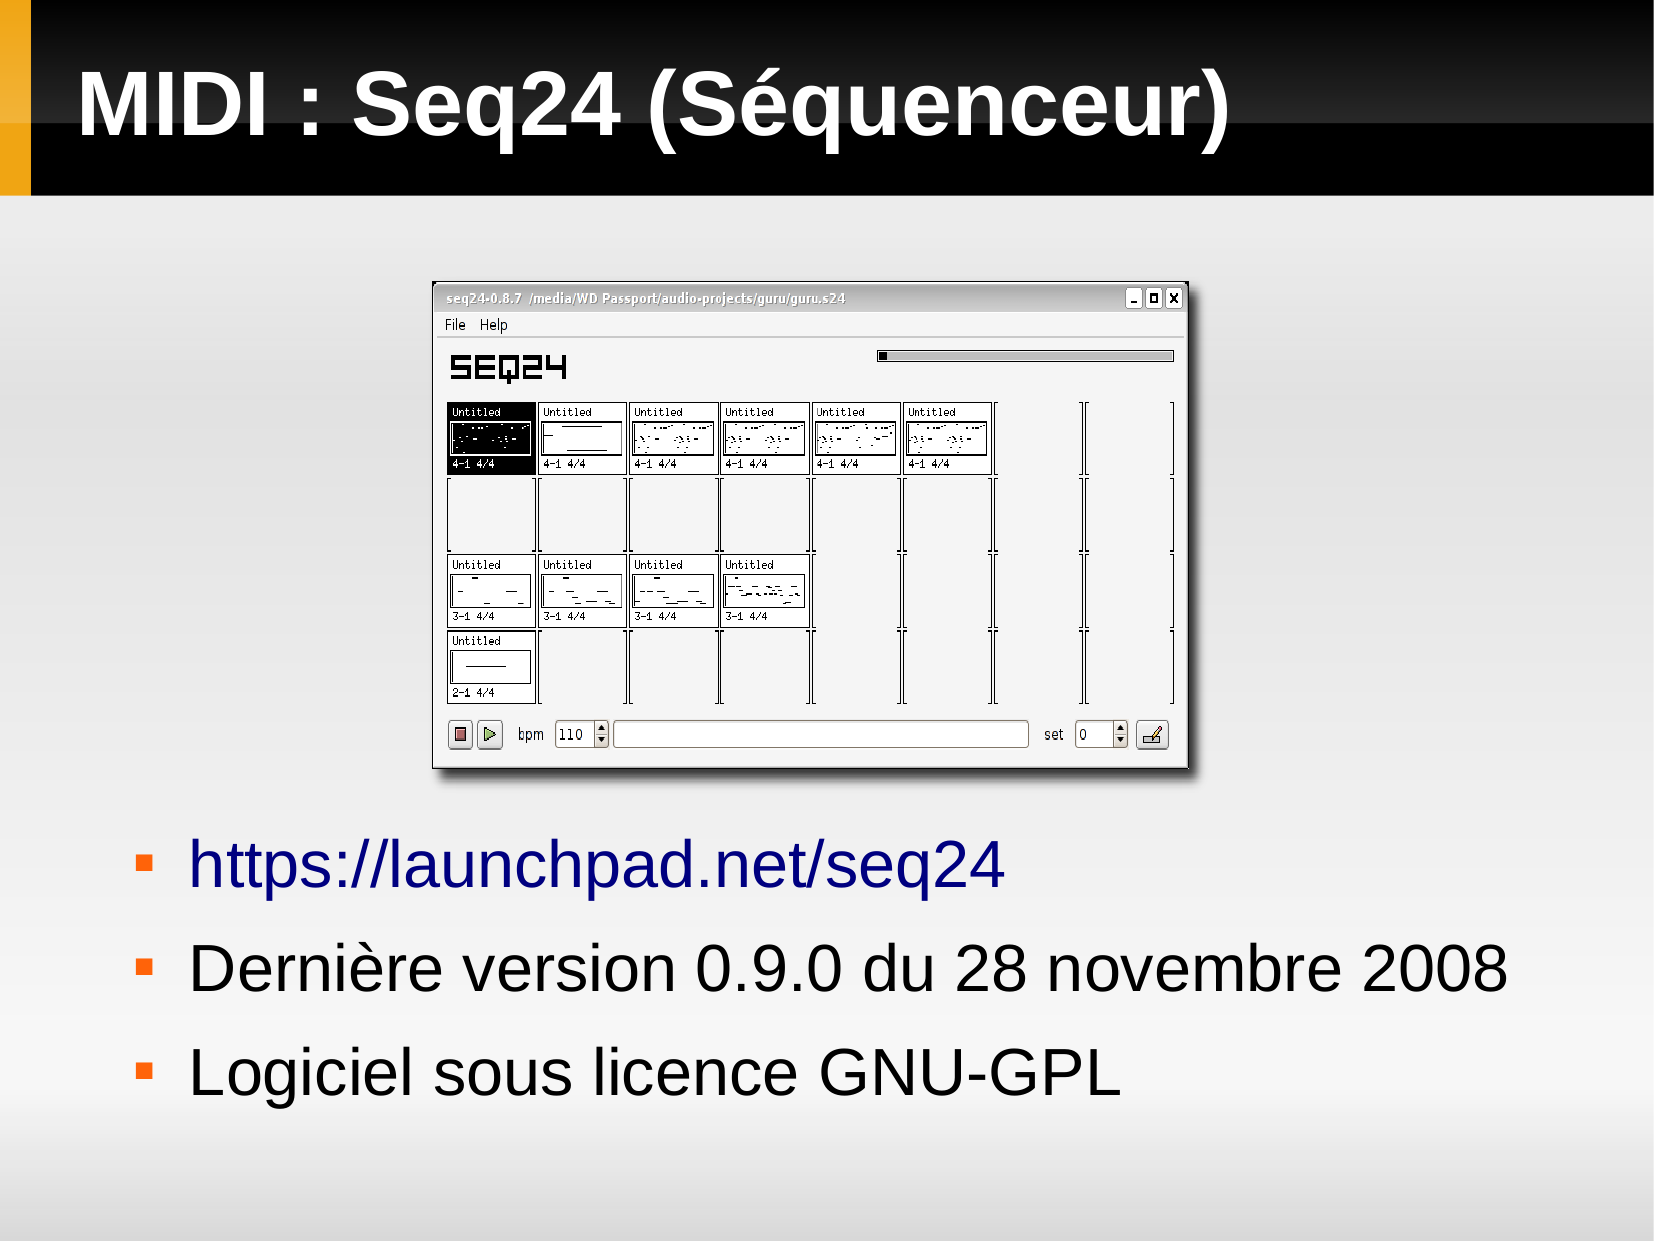

# MIDI : Seq24 (Séquenceur)
https://launchpad.net/seq24
Dernière version 0.9.0 du 28 novembre 2008
Logiciel sous licence GNU-GPL